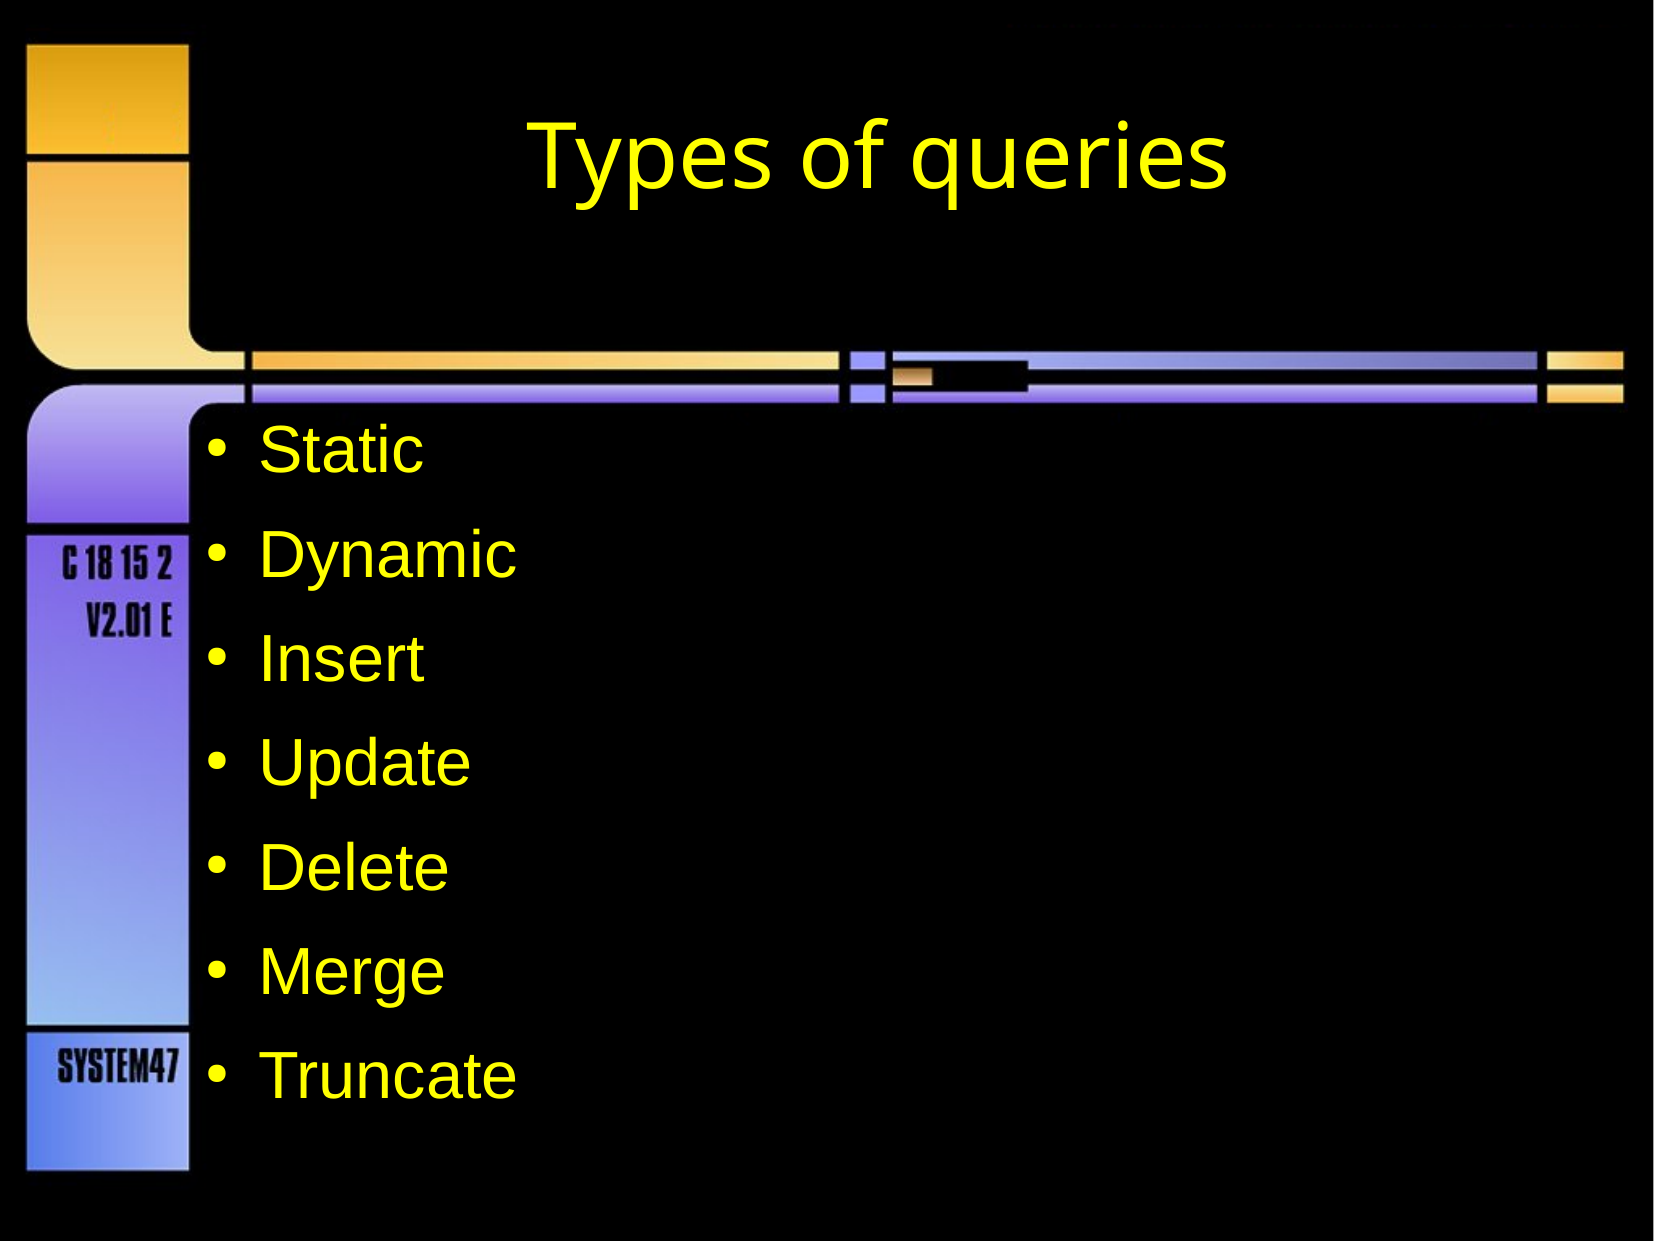

# Types of queries
Static
Dynamic
Insert
Update
Delete
Merge
Truncate